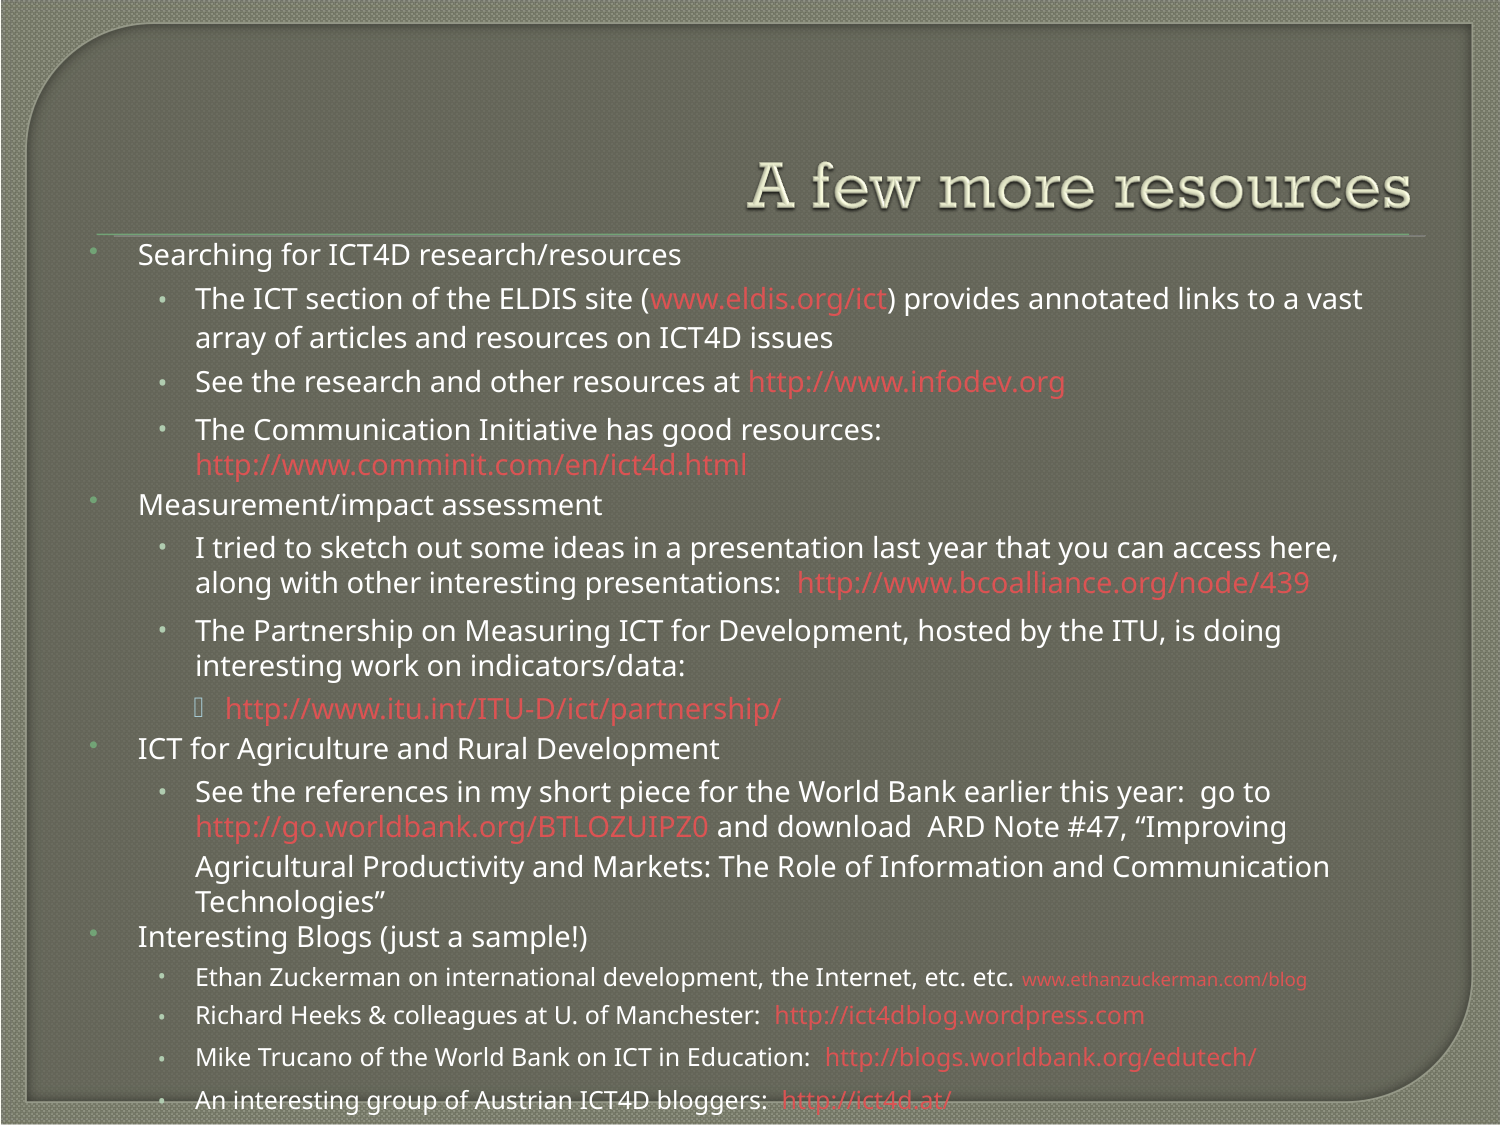

# Searching for ICT4D research/resources
The ICT section of the ELDIS site (www.eldis.org/ict) provides annotated links to a vast array of articles and resources on ICT4D issues
See the research and other resources at http://www.infodev.org
The Communication Initiative has good resources:http://www.comminit.com/en/ict4d.html
Measurement/impact assessment
I tried to sketch out some ideas in a presentation last year that you can access here, along with other interesting presentations: http://www.bcoalliance.org/node/439
The Partnership on Measuring ICT for Development, hosted by the ITU, is doing interesting work on indicators/data:
http://www.itu.int/ITU-D/ict/partnership/
ICT for Agriculture and Rural Development
See the references in my short piece for the World Bank earlier this year: go to http://go.worldbank.org/BTLOZUIPZ0 and download ARD Note #47, “Improving Agricultural Productivity and Markets: The Role of Information and Communication Technologies”
Interesting Blogs (just a sample!)
Ethan Zuckerman on international development, the Internet, etc. etc. www.ethanzuckerman.com/blog
Richard Heeks & colleagues at U. of Manchester: http://ict4dblog.wordpress.com
Mike Trucano of the World Bank on ICT in Education: http://blogs.worldbank.org/edutech/
An interesting group of Austrian ICT4D bloggers: http://ict4d.at/